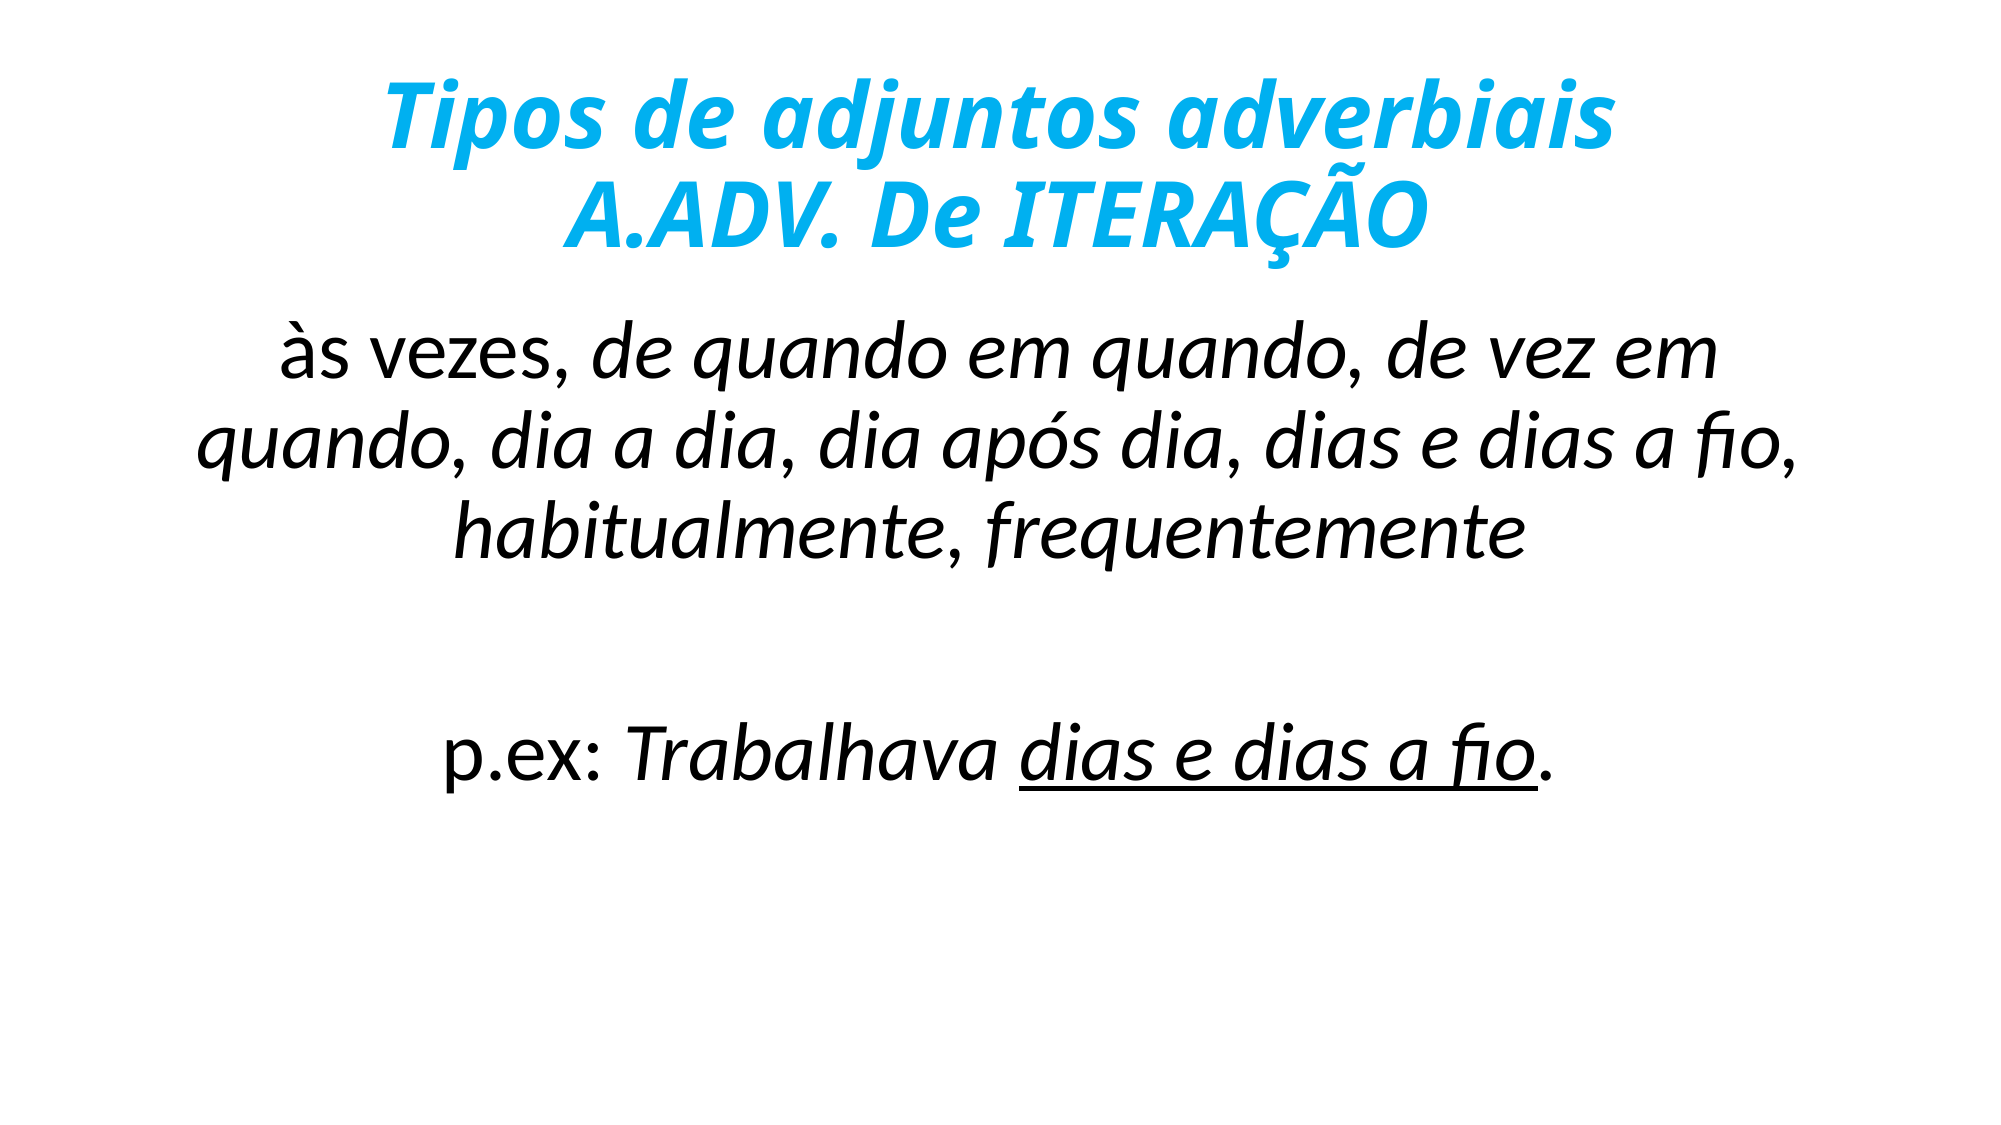

# Tipos de adjuntos adverbiais A.ADV. De ITERAÇÃO
às vezes, de quando em quando, de vez em quando, dia a dia, dia após dia, dias e dias a fio, habitualmente, frequentemente
p.ex: Trabalhava dias e dias a fio.